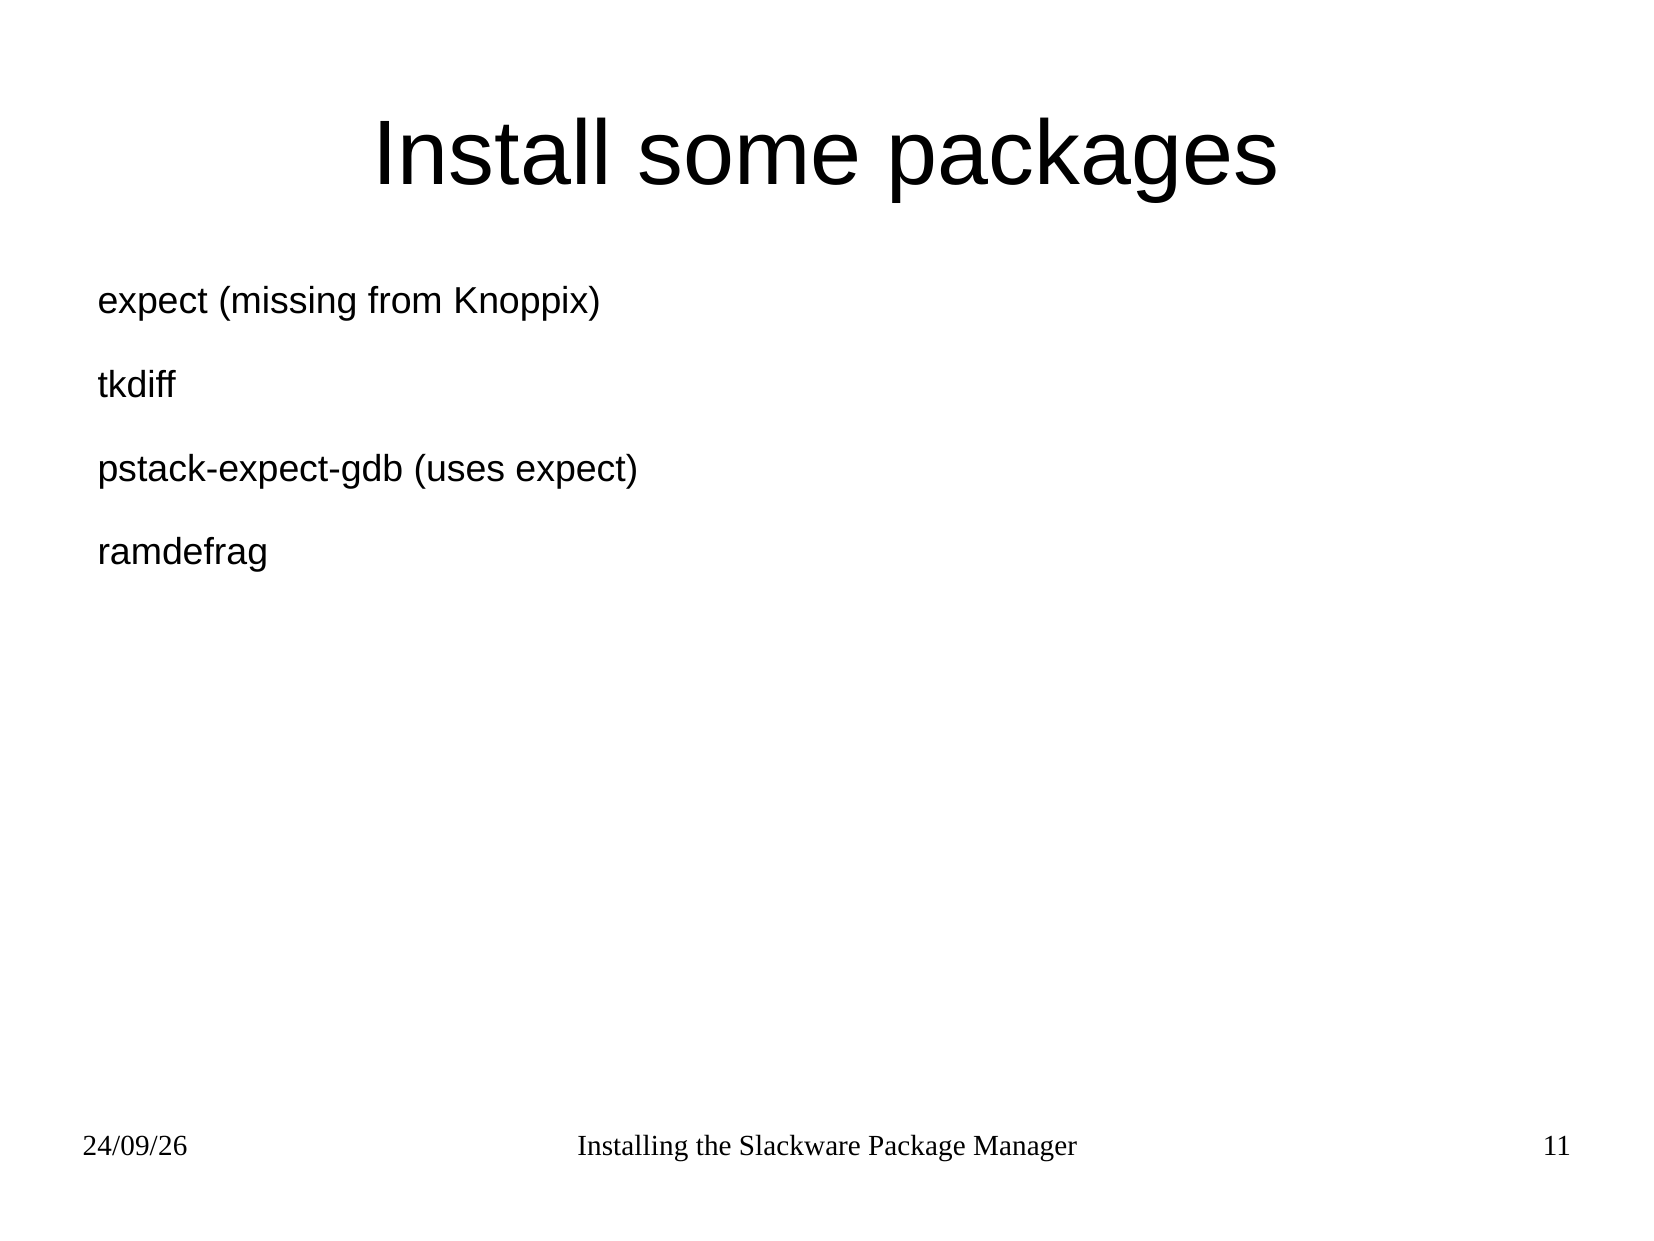

# Install some packages
expect (missing from Knoppix)
tkdiff
pstack-expect-gdb (uses expect)
ramdefrag
Installing the Slackware Package Manager
11